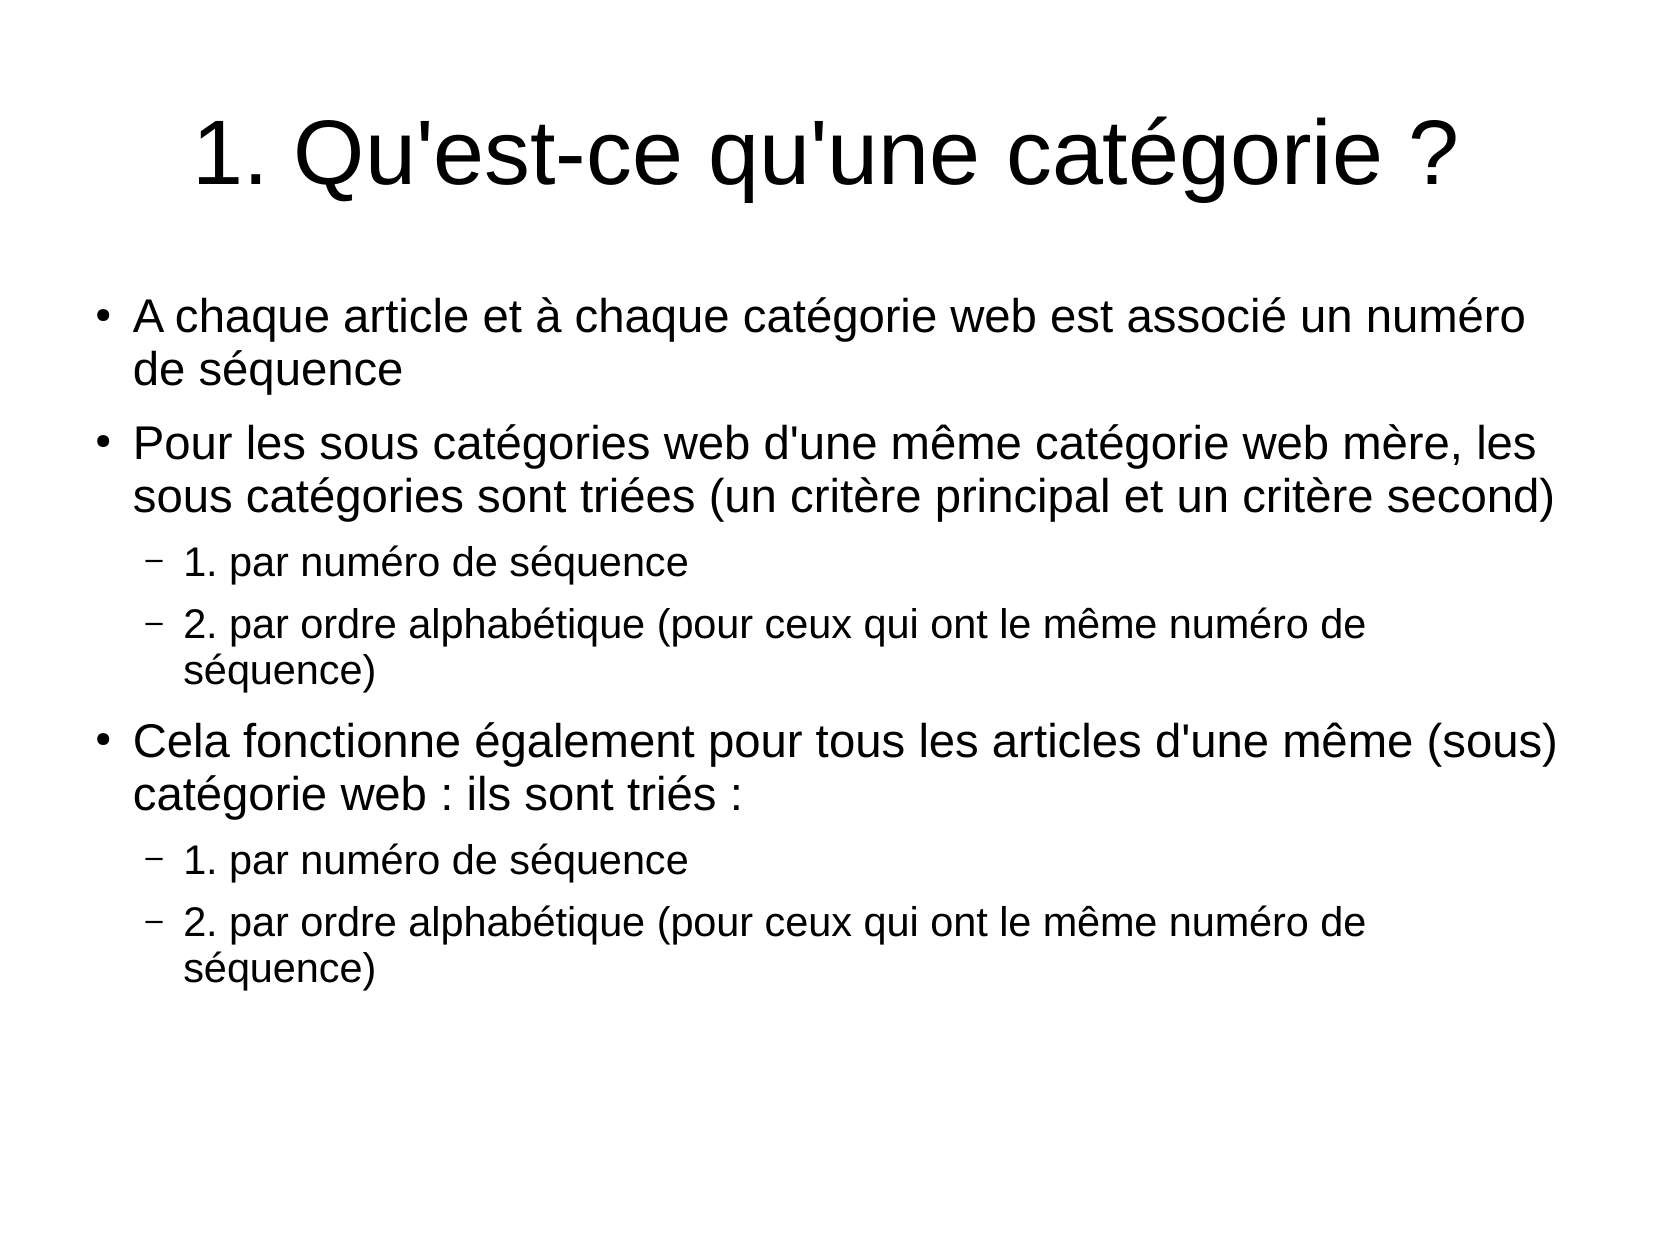

# 1. Qu'est-ce qu'une catégorie ?
A chaque article et à chaque catégorie web est associé un numéro de séquence
Pour les sous catégories web d'une même catégorie web mère, les sous catégories sont triées (un critère principal et un critère second)
1. par numéro de séquence
2. par ordre alphabétique (pour ceux qui ont le même numéro de séquence)
Cela fonctionne également pour tous les articles d'une même (sous) catégorie web : ils sont triés :
1. par numéro de séquence
2. par ordre alphabétique (pour ceux qui ont le même numéro de séquence)